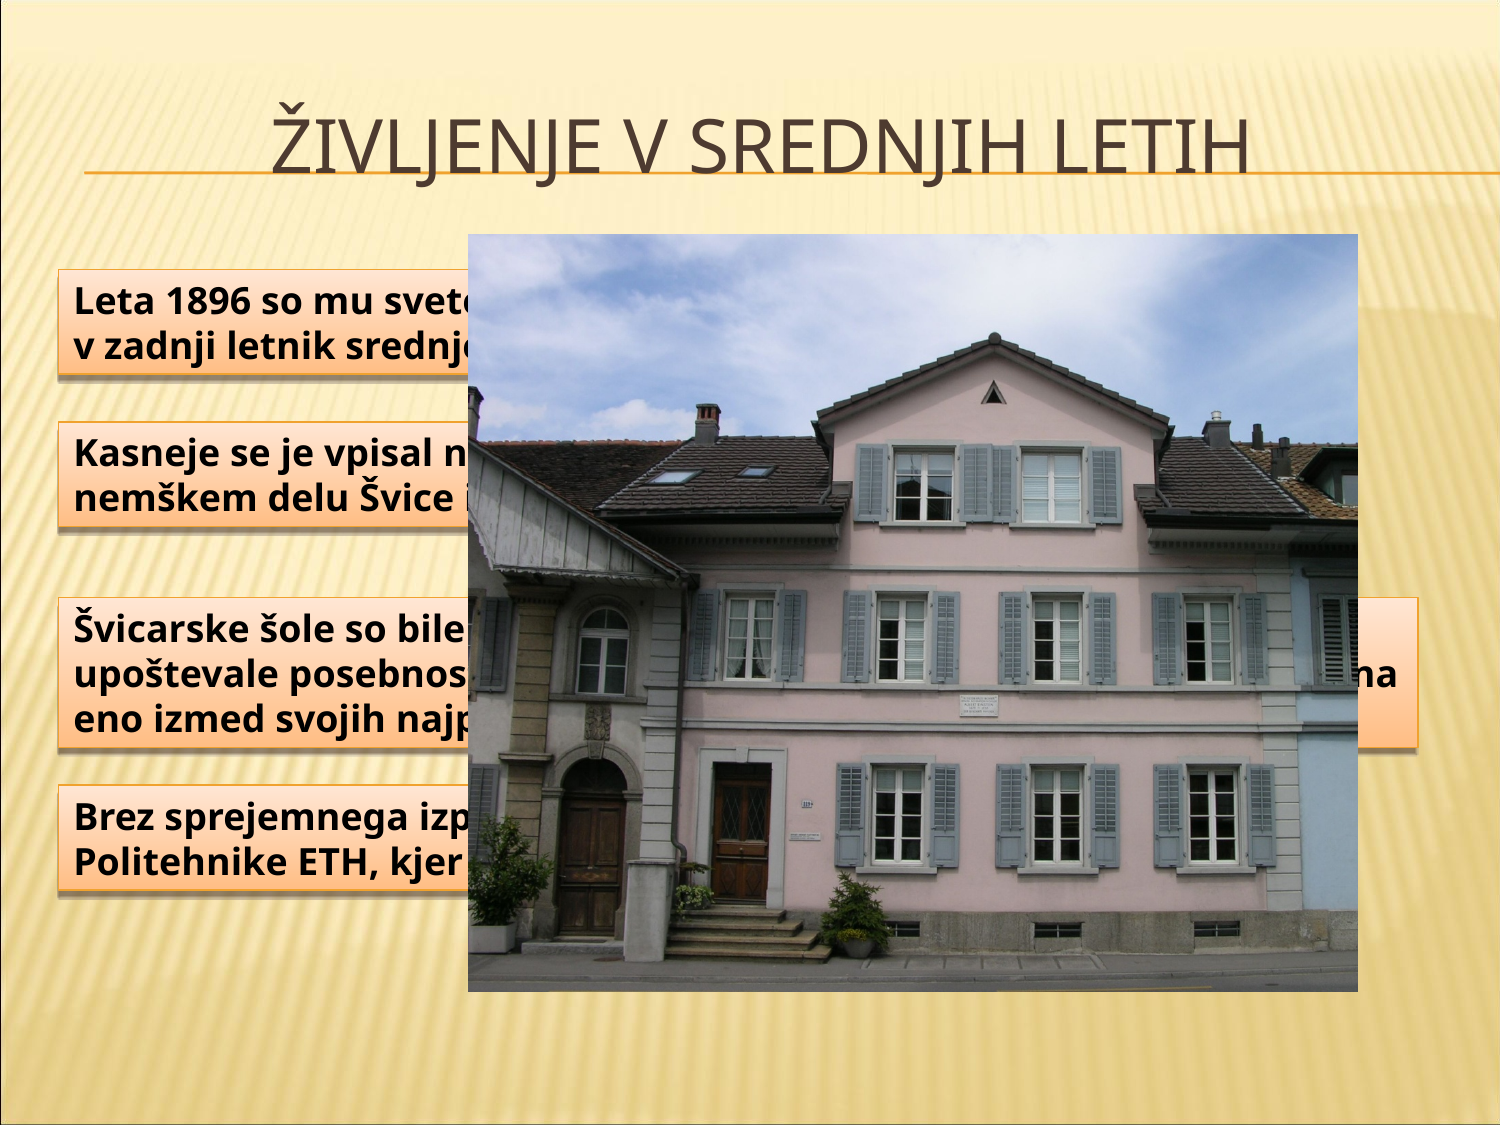

# Življenje v srednjih letih
Leta 1896 so mu svetovali naj se vpiše v zadnji letnik srednje šole.
Kasneje se je vpisal na kantonsko šolo v Aarauu v nemškem delu Švice in maturiral.
Švicarske šole so bile znatno manj toge kot nemške in so bolj upoštevale posebnost učencev, zato se je leta v Aarau spominjal kot na eno izmed svojih najprijetnejših odobij.
Brez sprejemnega izpita se je vpisal na pedagoško smer Politehnike ETH, kjer je začel študirati matematiko in fiziko.